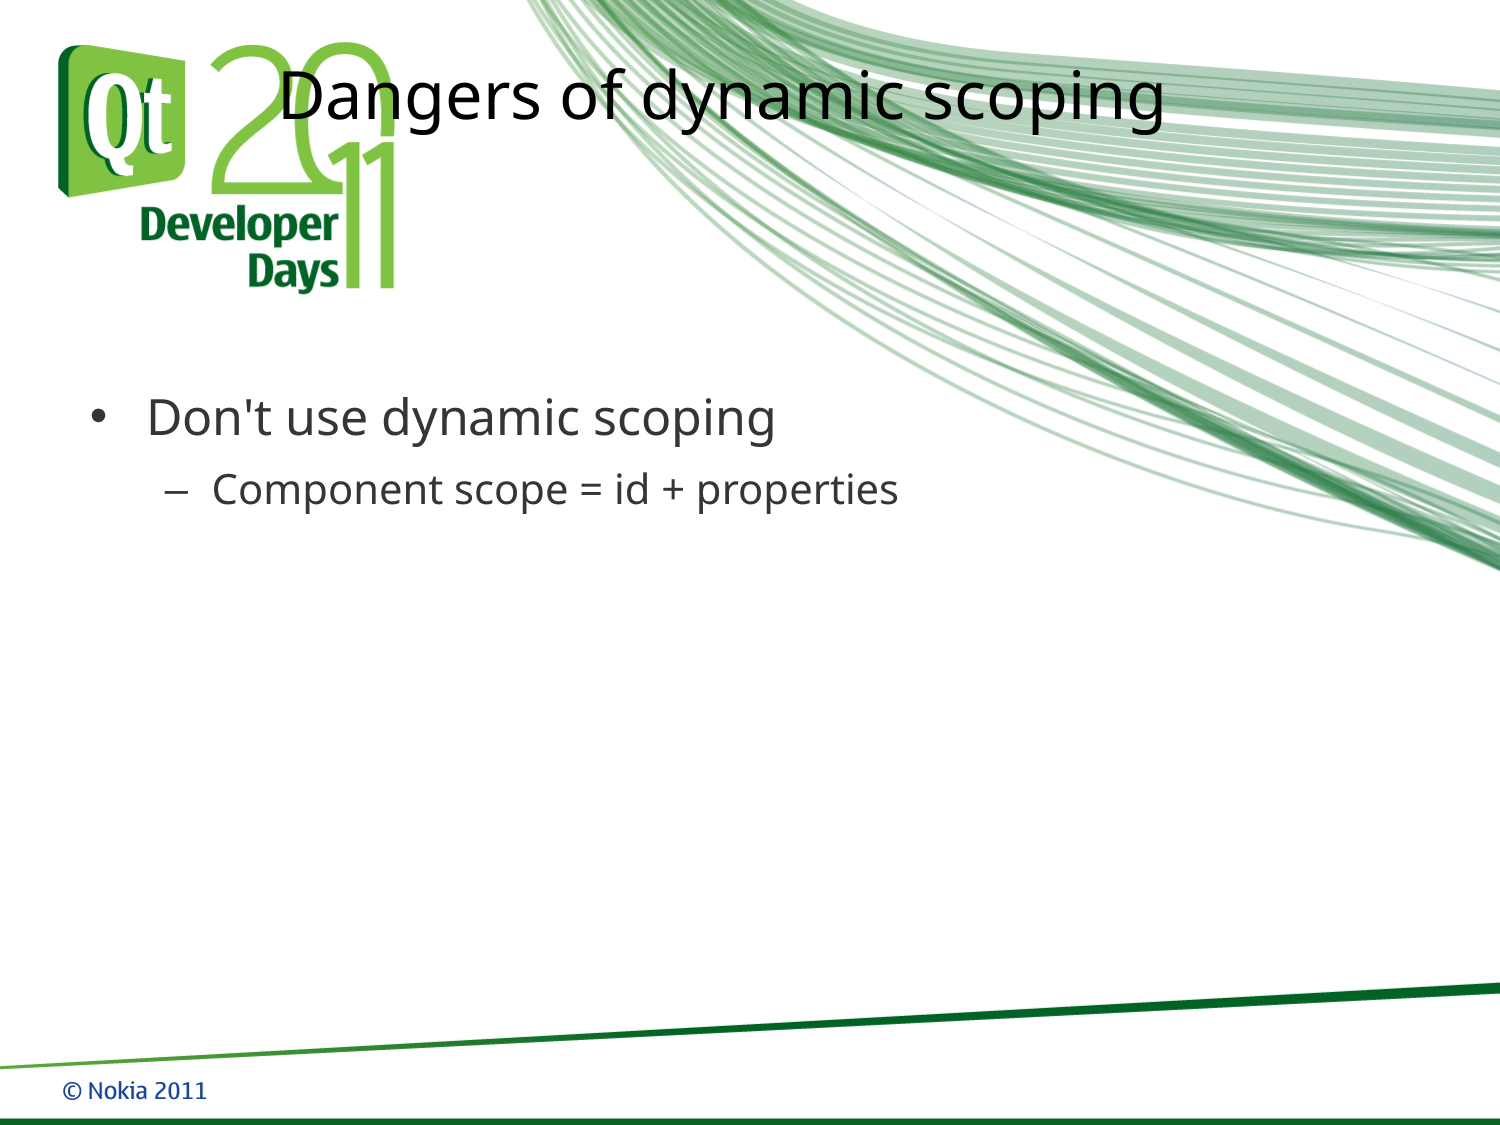

# Dangers of dynamic scoping
Don't use dynamic scoping
Component scope = id + properties